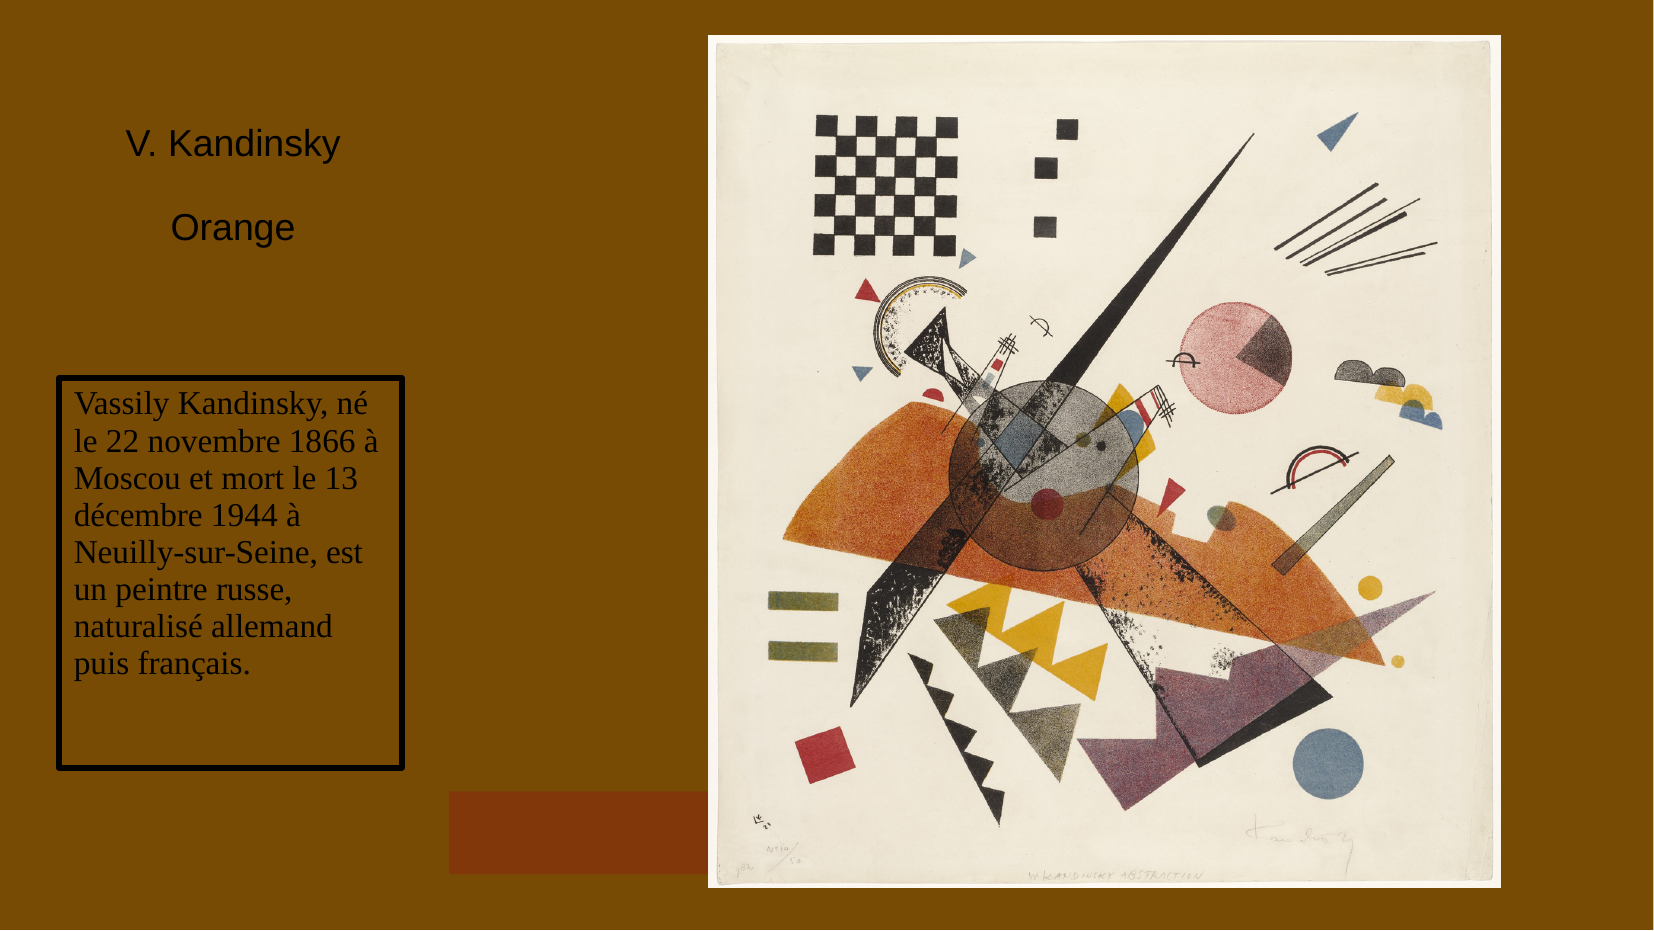

# V. Kandinsky Orange
Vassily Kandinsky, né le 22 novembre 1866 à Moscou et mort le 13 décembre 1944 à Neuilly-sur-Seine, est un peintre russe, naturalisé allemand puis français.